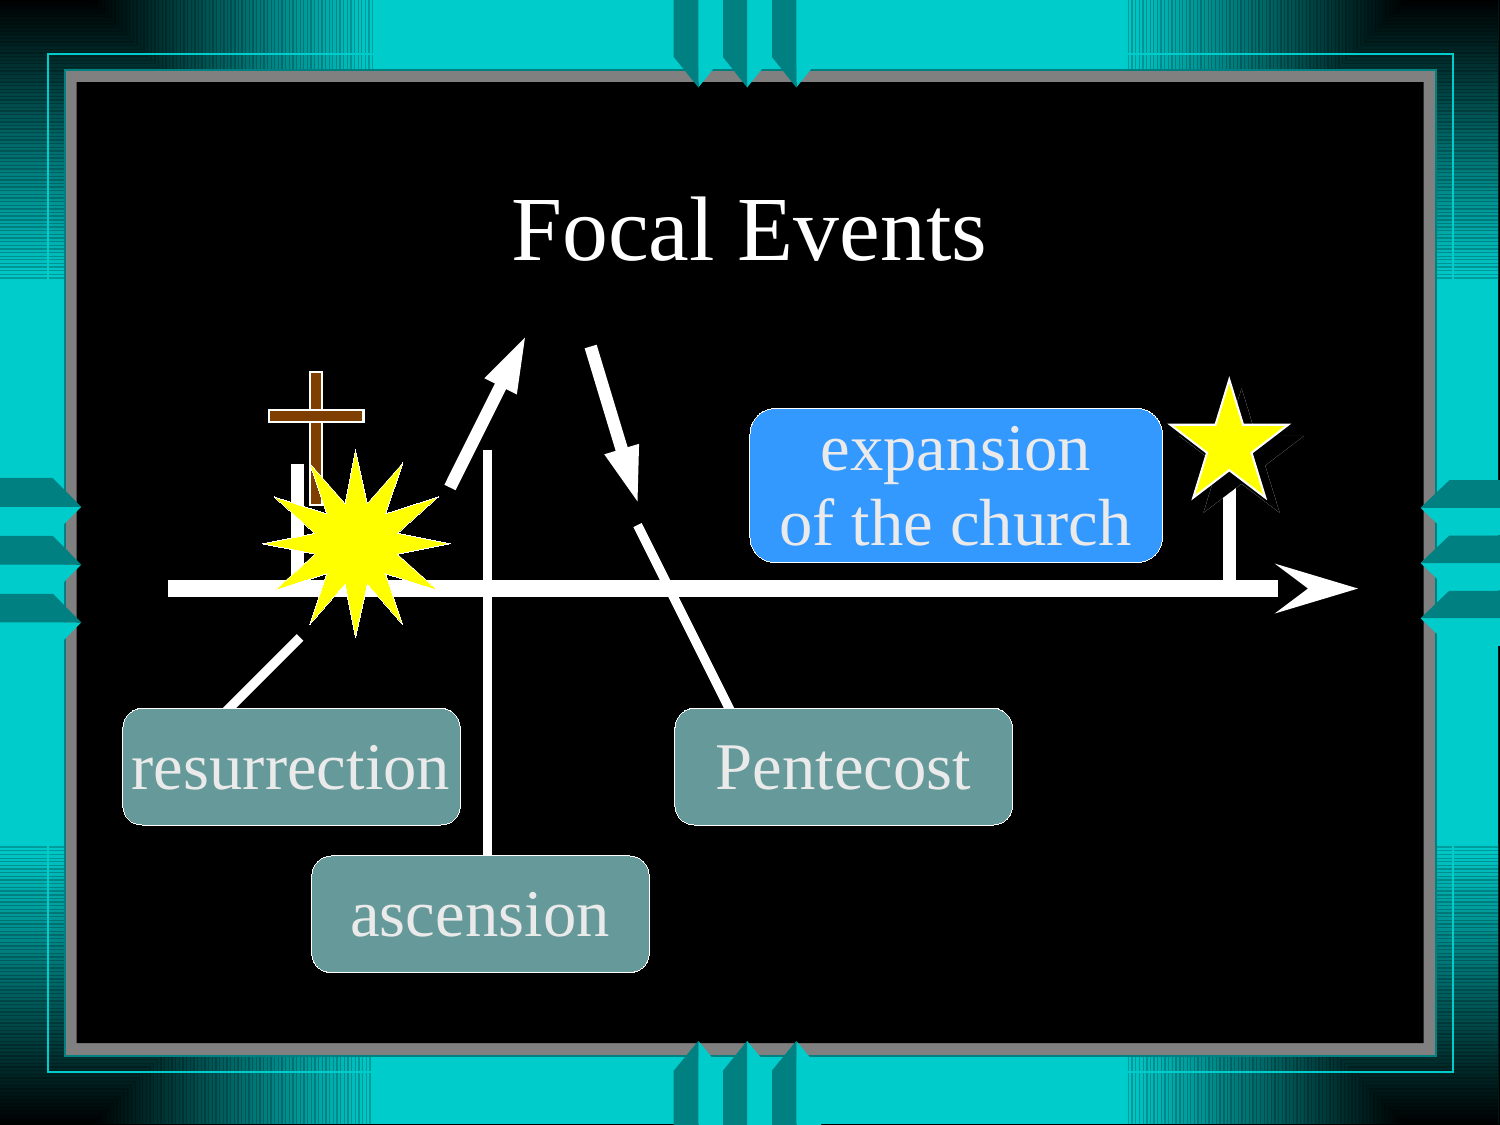

# Focal Events
expansion
of the church
ascension
Pentecost
resurrection